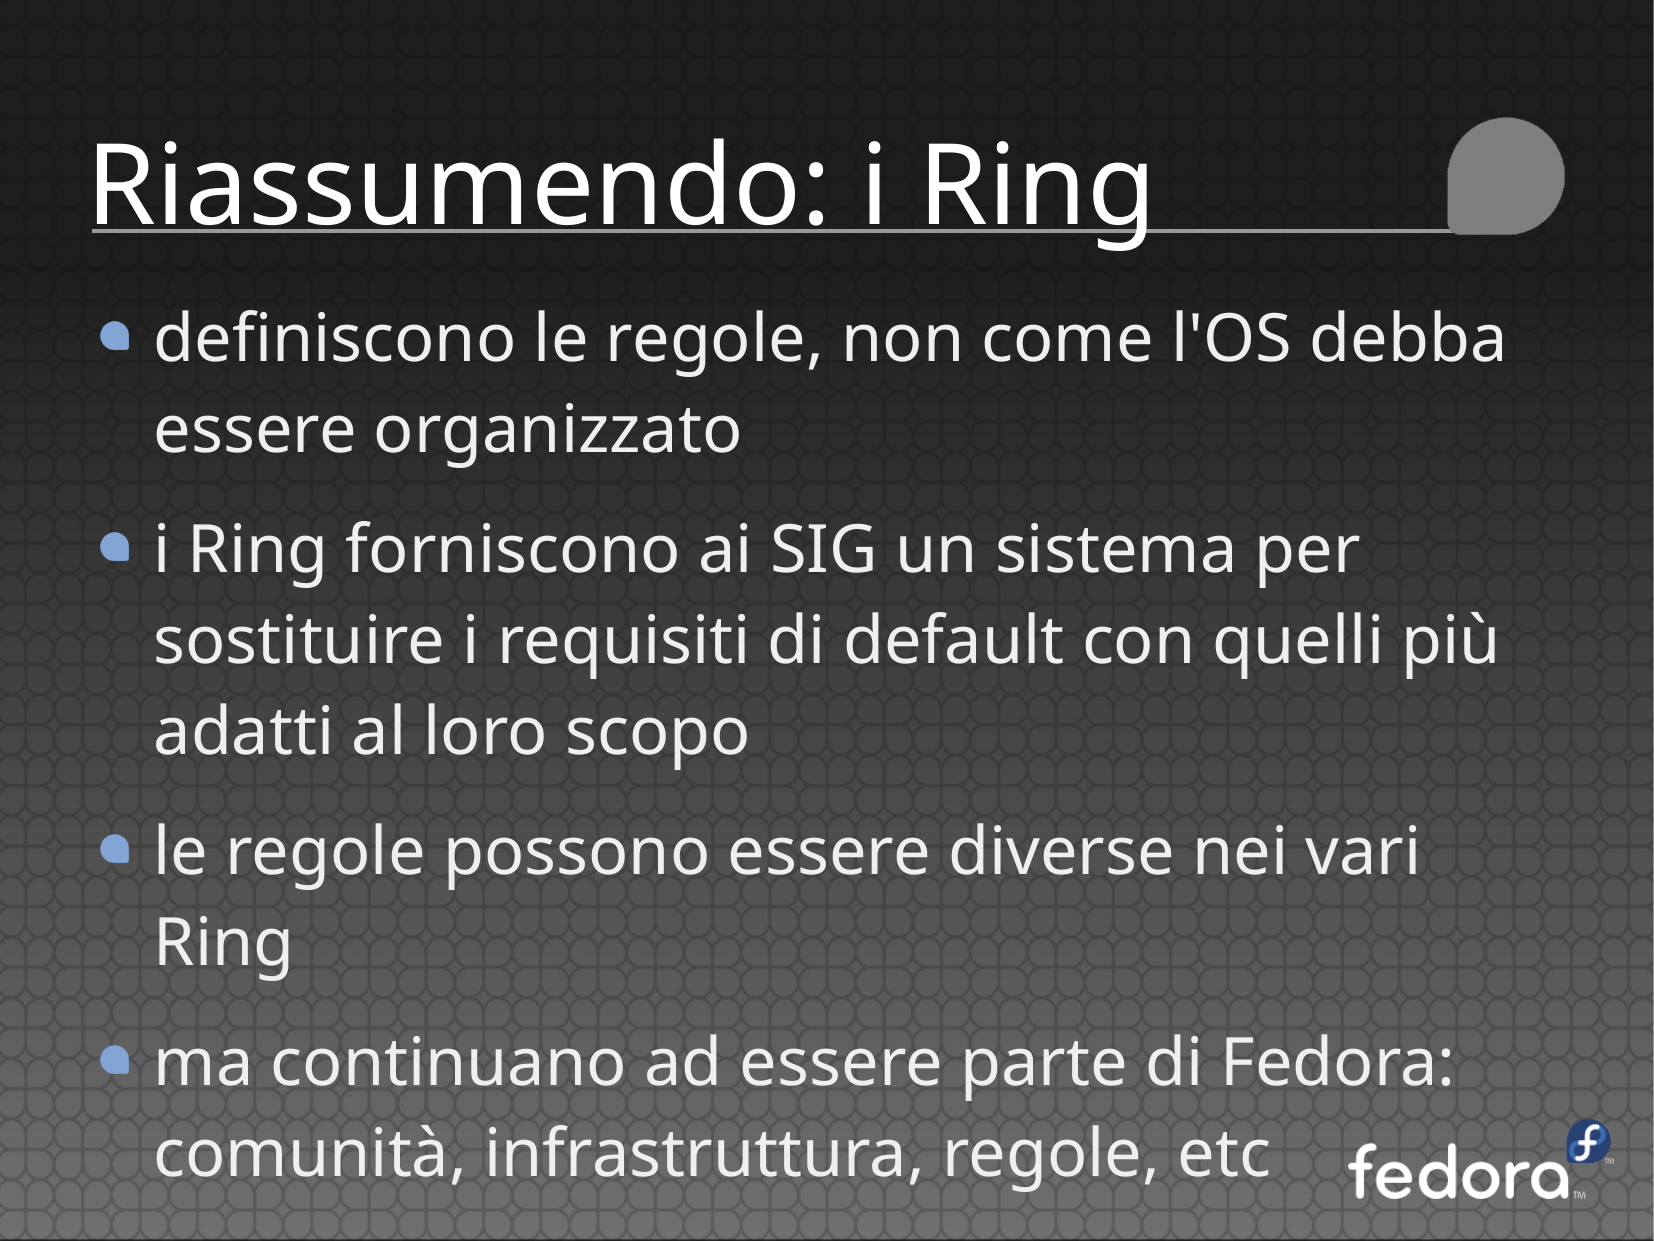

# Riassumendo: i Ring
definiscono le regole, non come l'OS debba essere organizzato
i Ring forniscono ai SIG un sistema per sostituire i requisiti di default con quelli più adatti al loro scopo
le regole possono essere diverse nei vari Ring
ma continuano ad essere parte di Fedora: comunità, infrastruttura, regole, etc